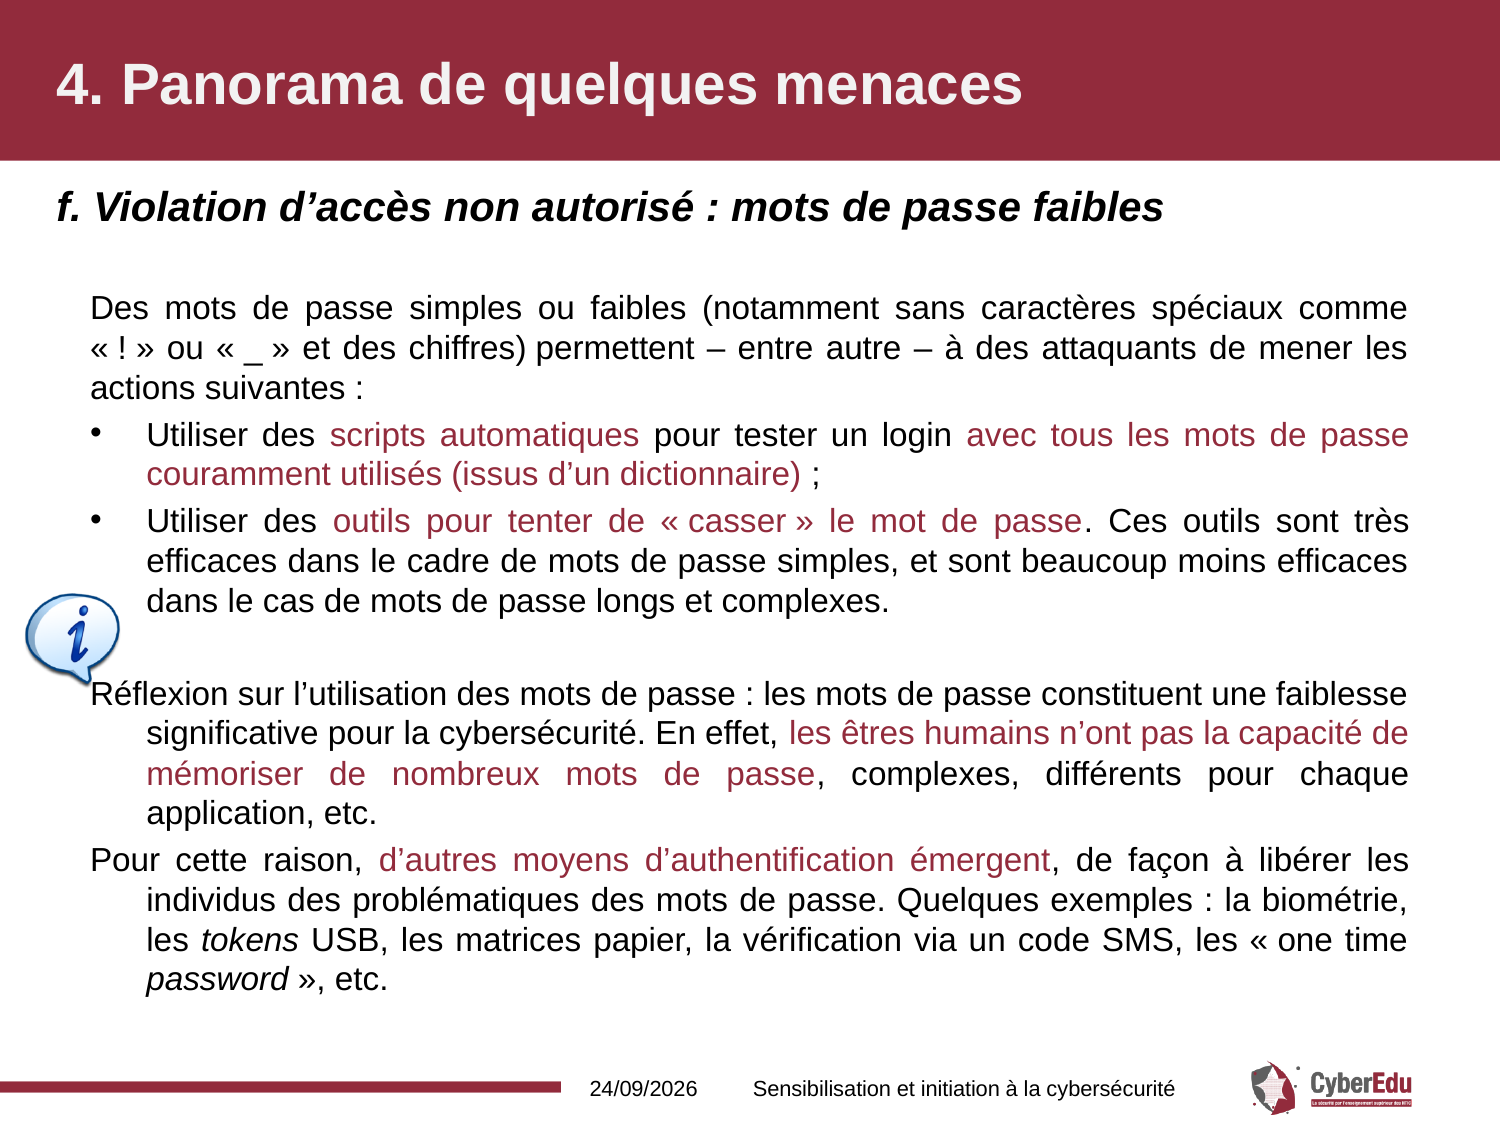

# 4. Panorama de quelques menaces
f. Violation d’accès non autorisé : mots de passe faibles
Des mots de passe simples ou faibles (notamment sans caractères spéciaux comme « ! » ou « _ » et des chiffres) permettent – entre autre – à des attaquants de mener les actions suivantes :
Utiliser des scripts automatiques pour tester un login avec tous les mots de passe couramment utilisés (issus d’un dictionnaire) ;
Utiliser des outils pour tenter de « casser » le mot de passe. Ces outils sont très efficaces dans le cadre de mots de passe simples, et sont beaucoup moins efficaces dans le cas de mots de passe longs et complexes.
Réflexion sur l’utilisation des mots de passe : les mots de passe constituent une faiblesse significative pour la cybersécurité. En effet, les êtres humains n’ont pas la capacité de mémoriser de nombreux mots de passe, complexes, différents pour chaque application, etc.
Pour cette raison, d’autres moyens d’authentification émergent, de façon à libérer les individus des problématiques des mots de passe. Quelques exemples : la biométrie, les tokens USB, les matrices papier, la vérification via un code SMS, les « one time password », etc.
Sensibilisation et initiation à la cybersécurité